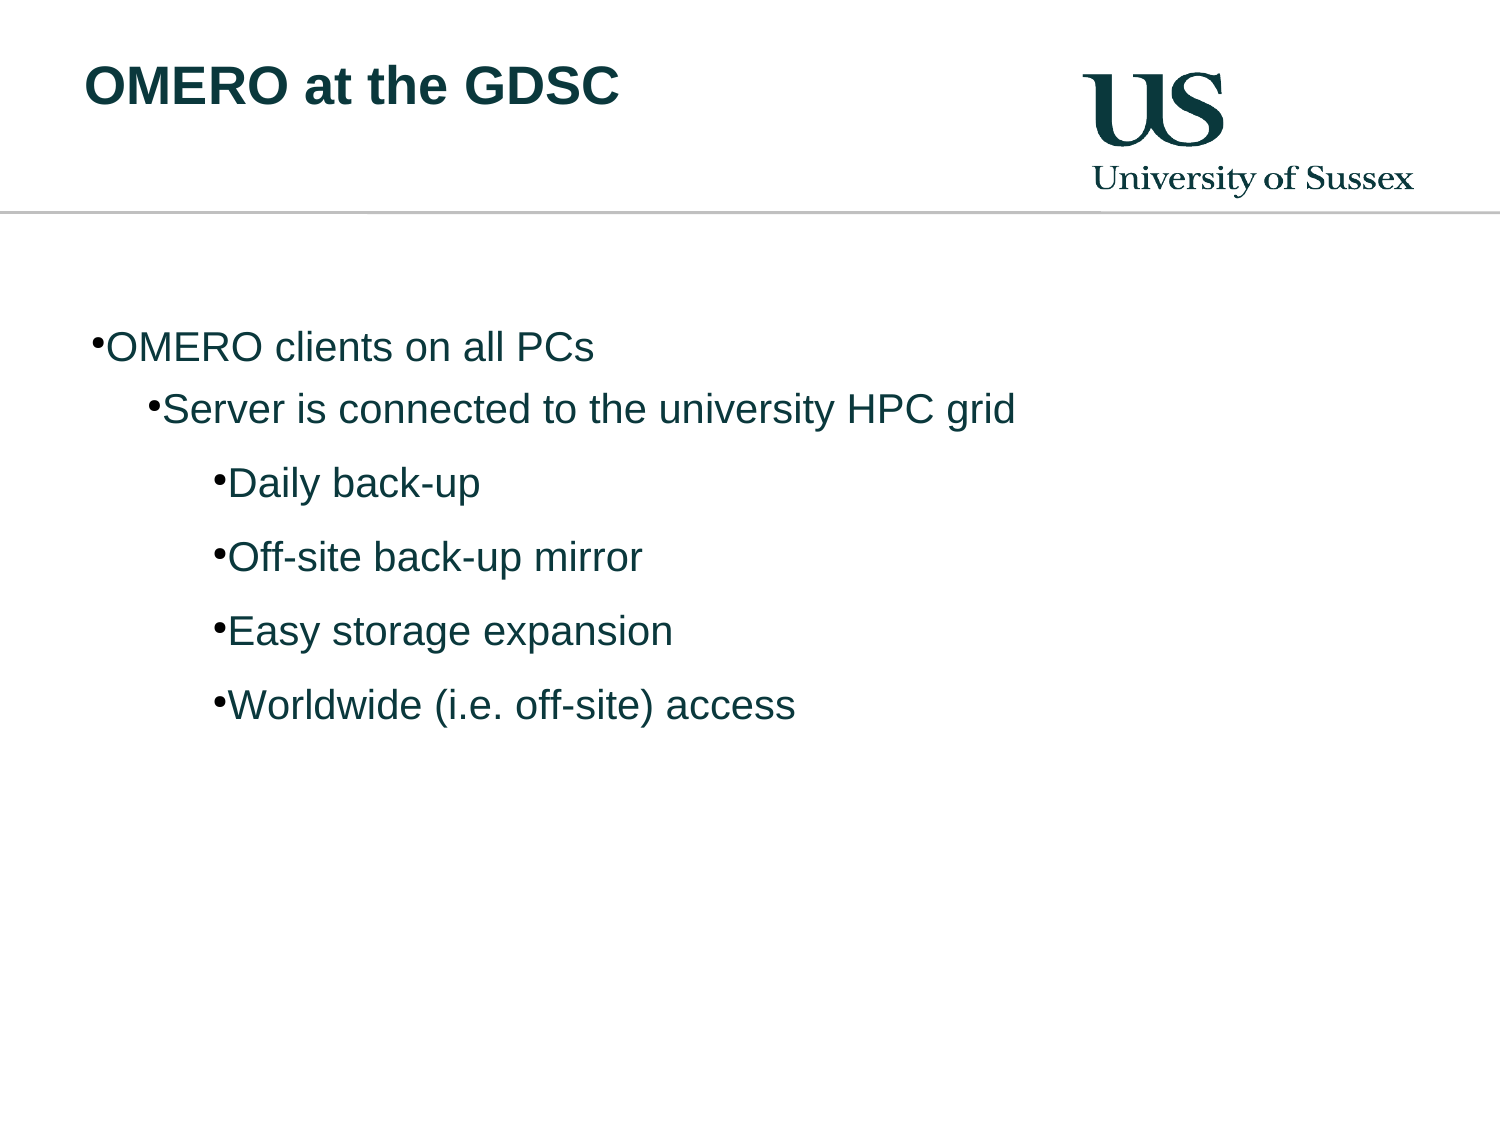

# OMERO at the GDSC
OMERO clients on all PCs
Server is connected to the university HPC grid
Daily back-up
Off-site back-up mirror
Easy storage expansion
Worldwide (i.e. off-site) access